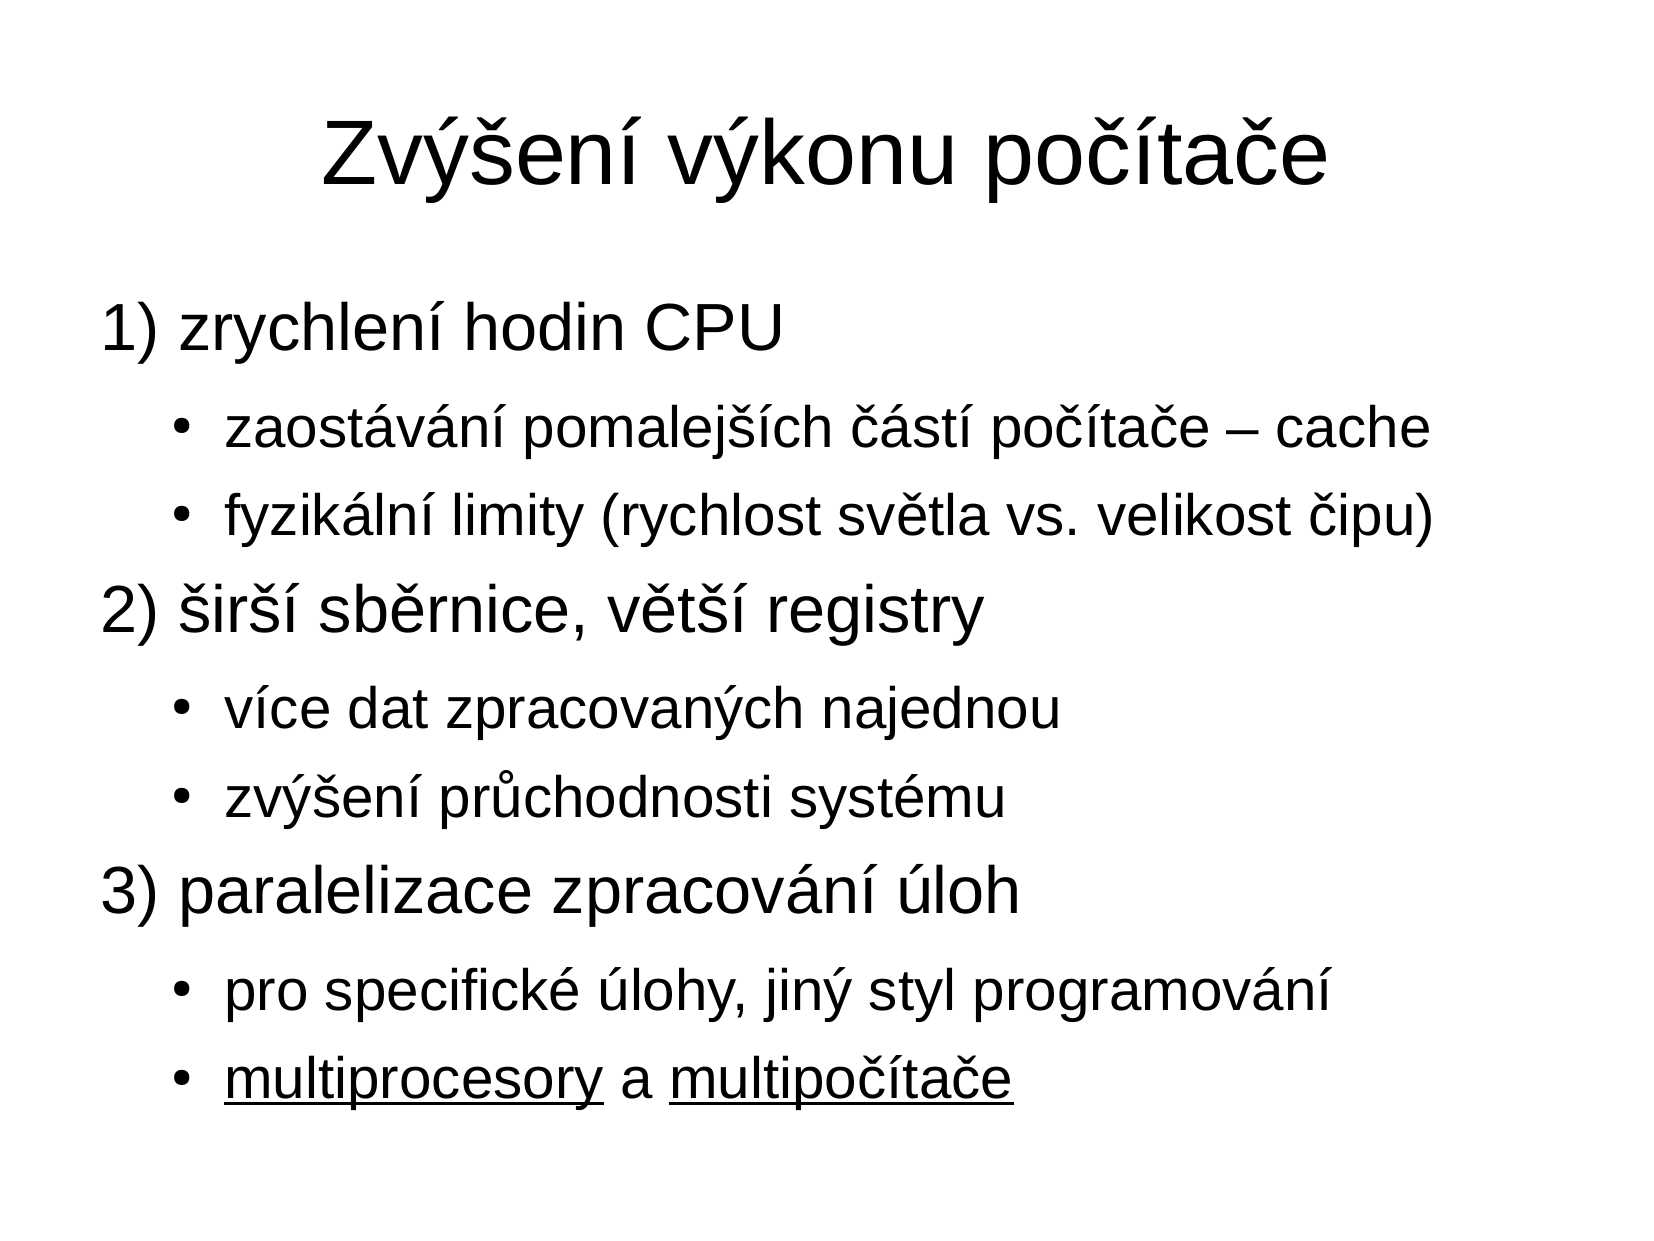

# Zvýšení výkonu počítače
 zrychlení hodin CPU
zaostávání pomalejších částí počítače – cache
fyzikální limity (rychlost světla vs. velikost čipu)
 širší sběrnice, větší registry
více dat zpracovaných najednou
zvýšení průchodnosti systému
 paralelizace zpracování úloh
pro specifické úlohy, jiný styl programování
multiprocesory a multipočítače